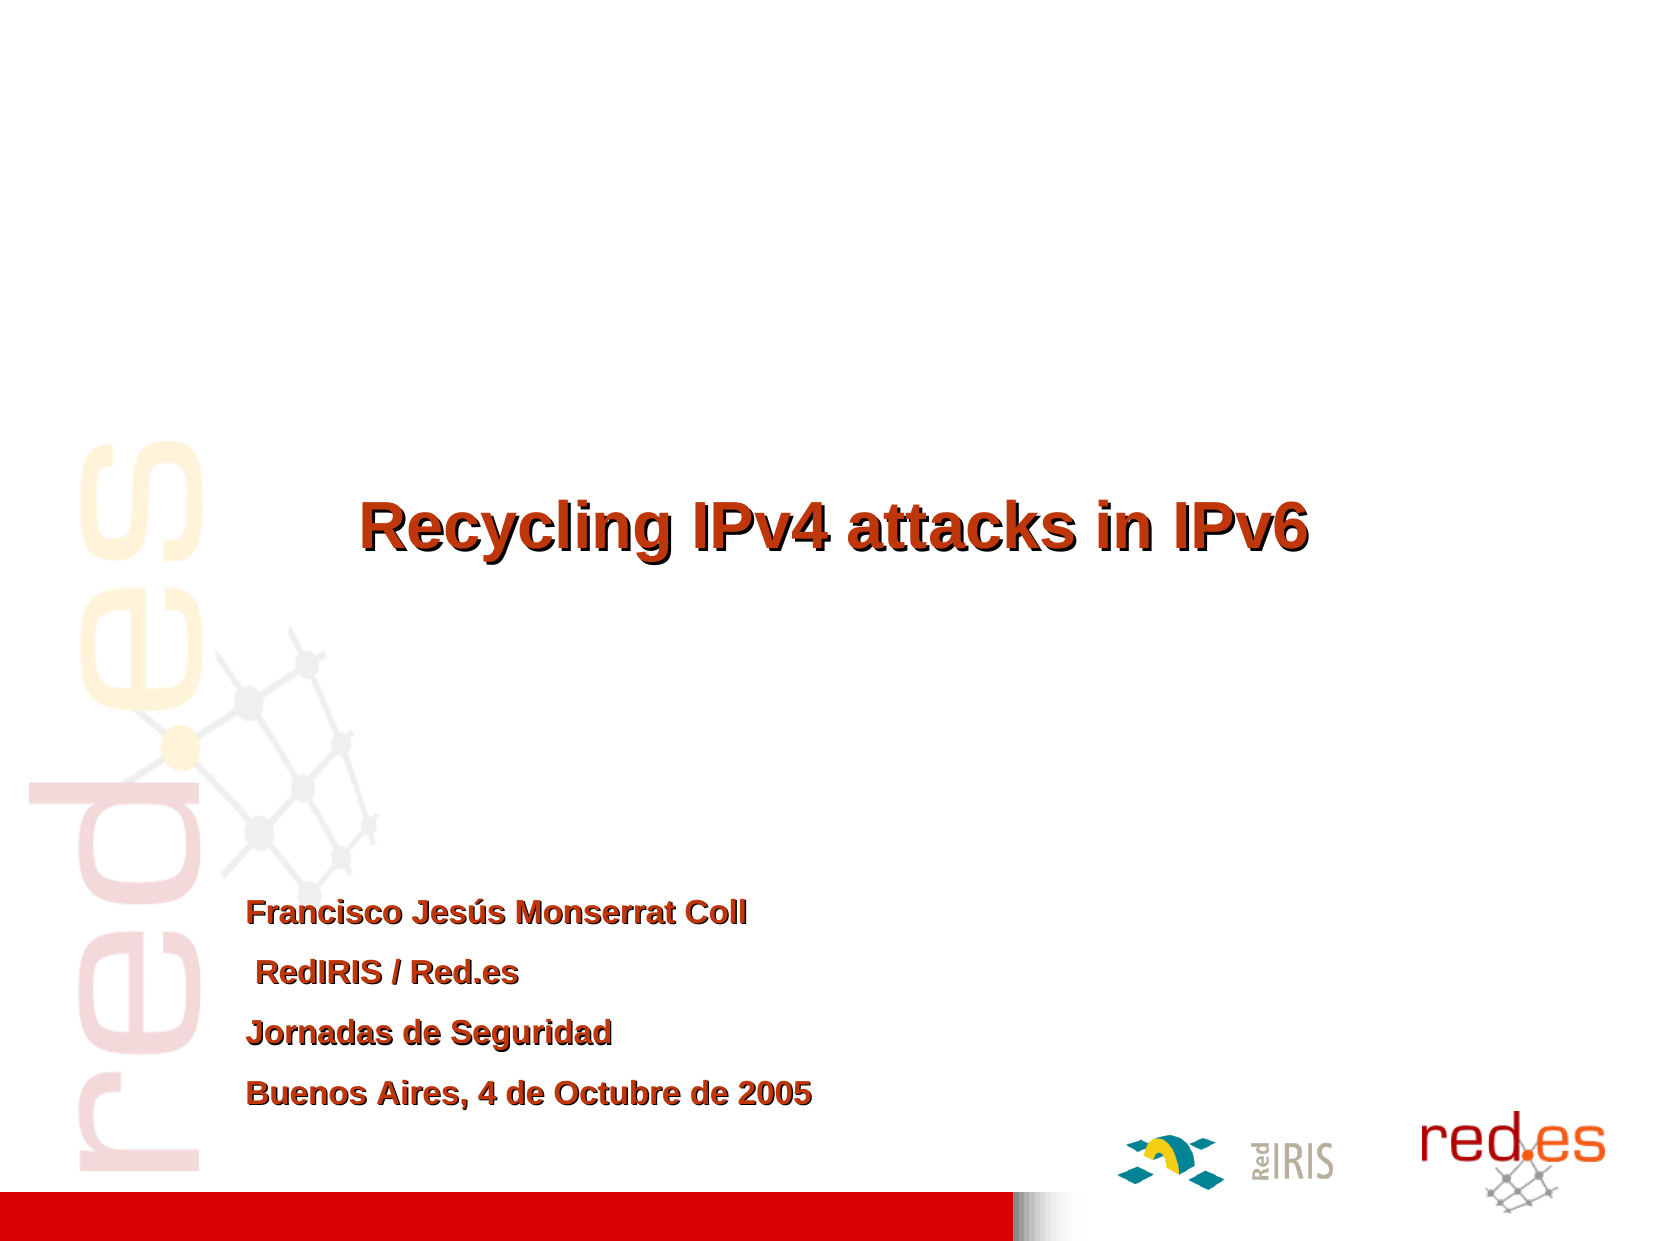

Recycling IPv4 attacks in IPv6
Francisco Jesús Monserrat Coll
 RedIRIS / Red.es
Jornadas de Seguridad
Buenos Aires, 4 de Octubre de 2005